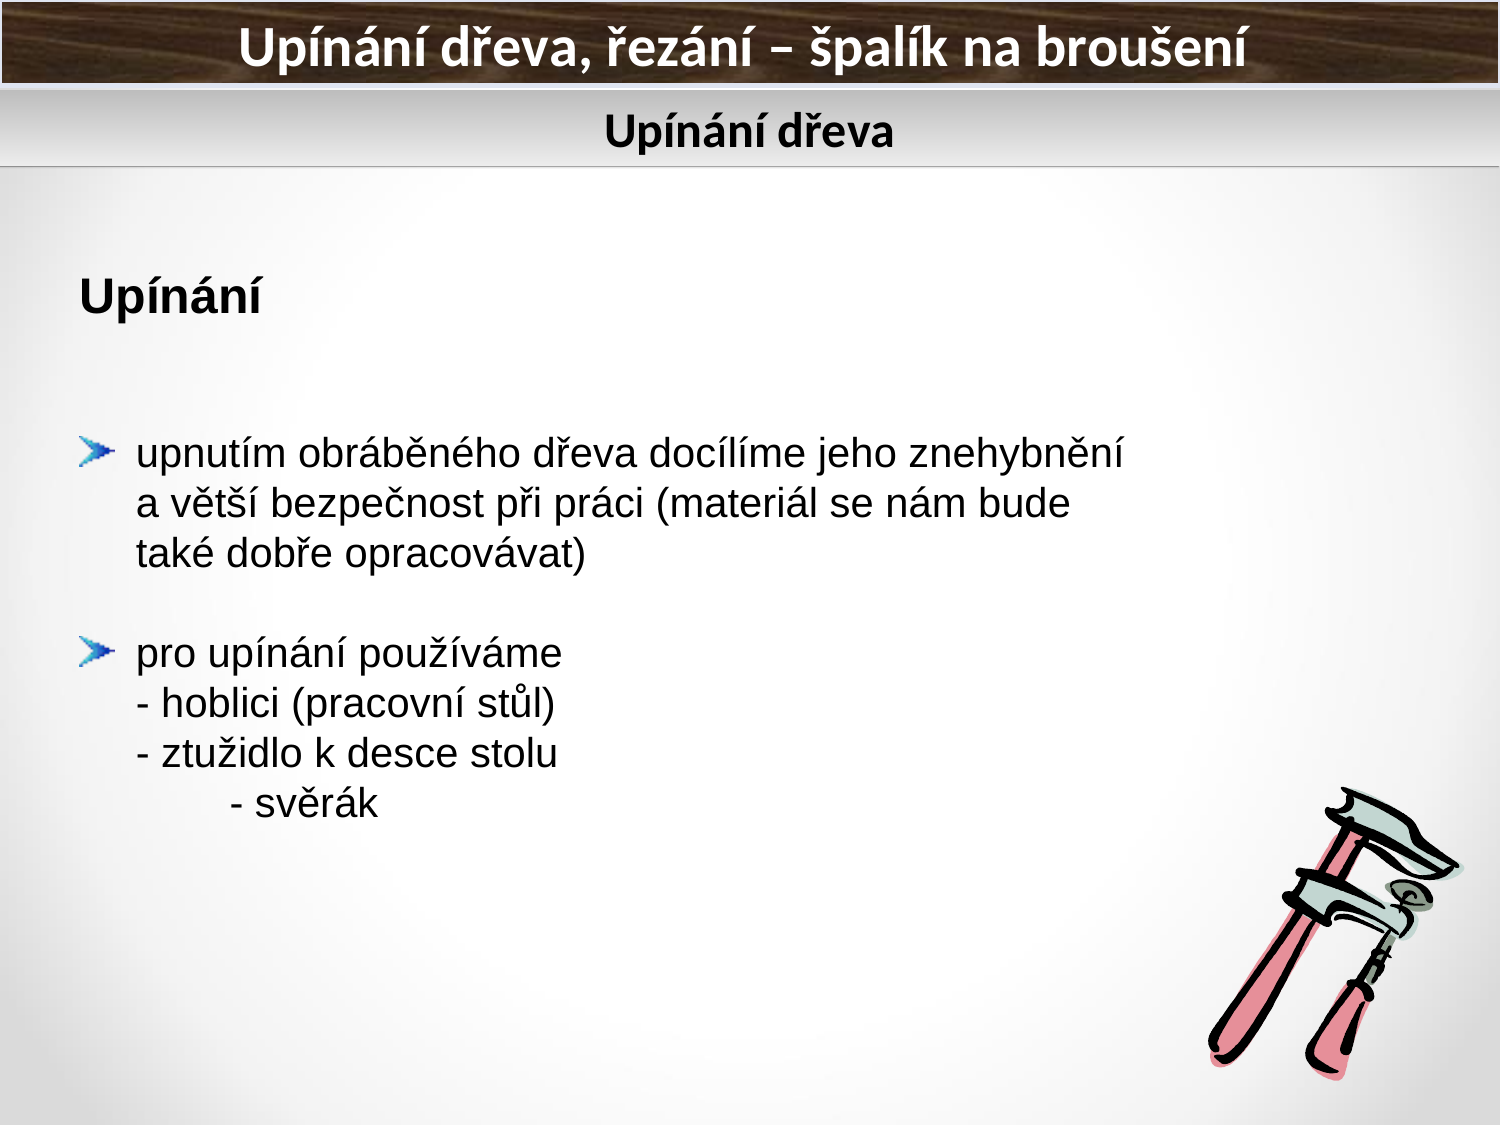

Upínání dřeva, řezání – špalík na broušení
Upínání dřeva
Upínání
upnutím obráběného dřeva docílíme jeho znehybnění a větší bezpečnost při práci (materiál se nám bude také dobře opracovávat)
pro upínání používáme
	- hoblici (pracovní stůl)
	- ztužidlo k desce stolu
		- svěrák